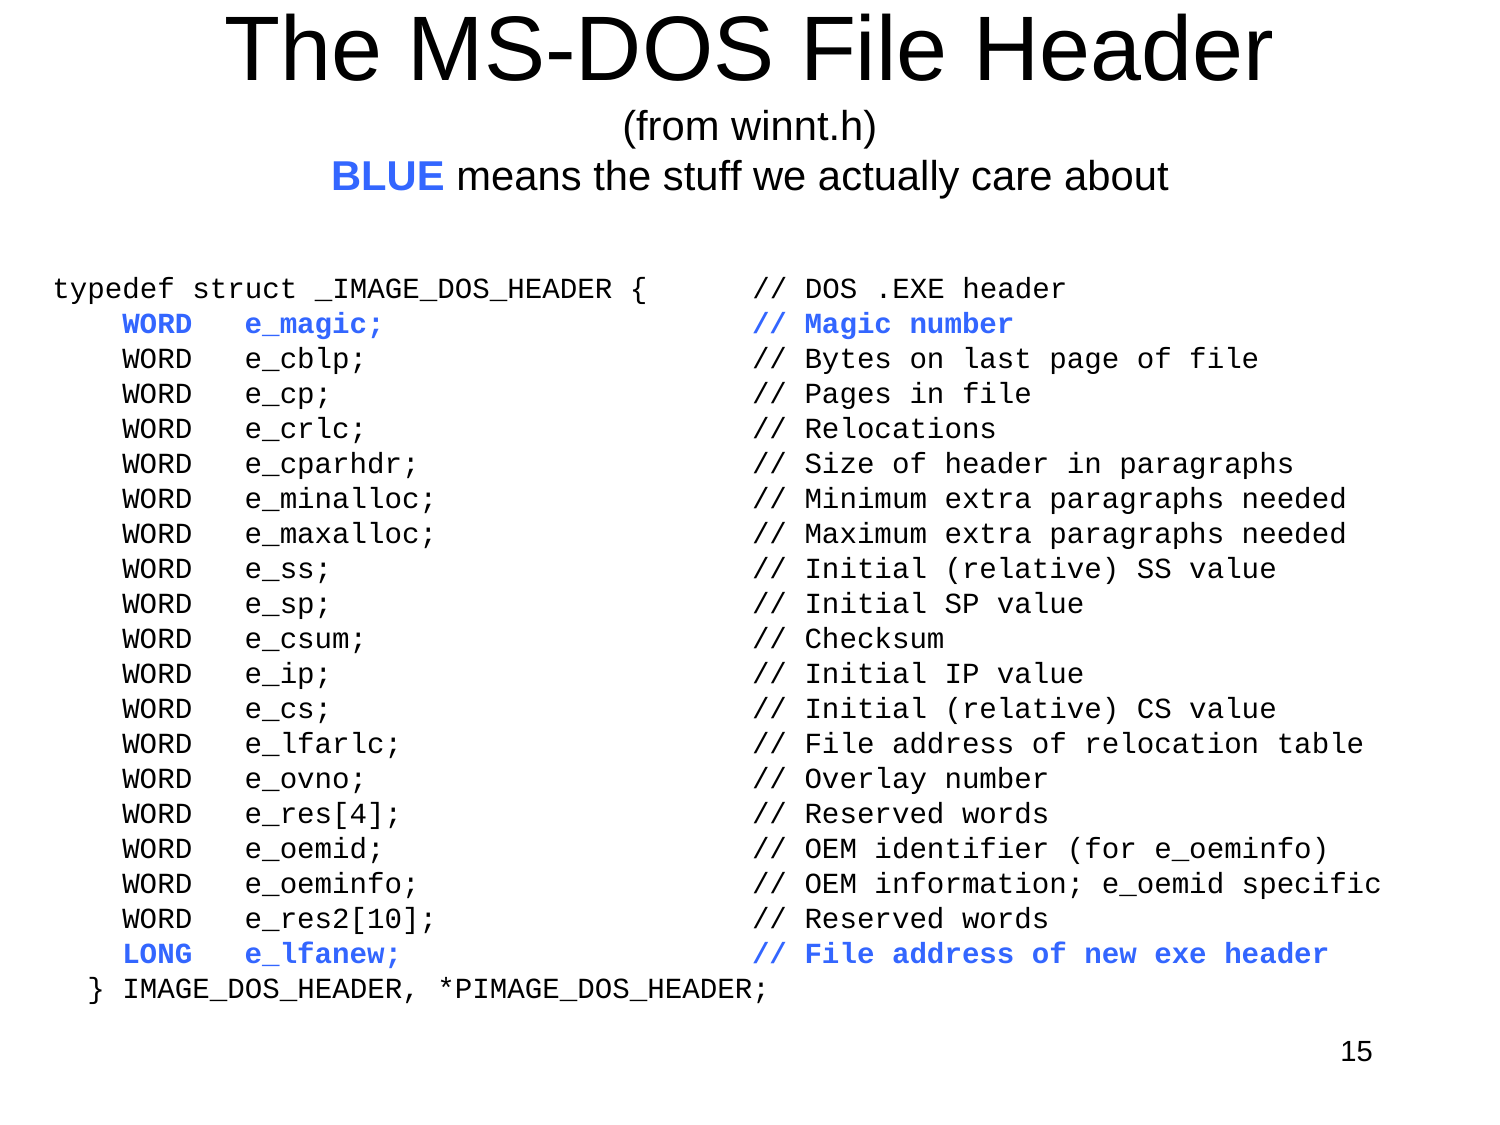

# The MS-DOS File Header (from winnt.h) BLUE means the stuff we actually care about
typedef struct _IMAGE_DOS_HEADER { // DOS .EXE header
 WORD e_magic; // Magic number
 WORD e_cblp; // Bytes on last page of file
 WORD e_cp; // Pages in file
 WORD e_crlc; // Relocations
 WORD e_cparhdr; // Size of header in paragraphs
 WORD e_minalloc; // Minimum extra paragraphs needed
 WORD e_maxalloc; // Maximum extra paragraphs needed
 WORD e_ss; // Initial (relative) SS value
 WORD e_sp; // Initial SP value
 WORD e_csum; // Checksum
 WORD e_ip; // Initial IP value
 WORD e_cs; // Initial (relative) CS value
 WORD e_lfarlc; // File address of relocation table
 WORD e_ovno; // Overlay number
 WORD e_res[4]; // Reserved words
 WORD e_oemid; // OEM identifier (for e_oeminfo)
 WORD e_oeminfo; // OEM information; e_oemid specific
 WORD e_res2[10]; // Reserved words
 LONG e_lfanew; // File address of new exe header
 } IMAGE_DOS_HEADER, *PIMAGE_DOS_HEADER;